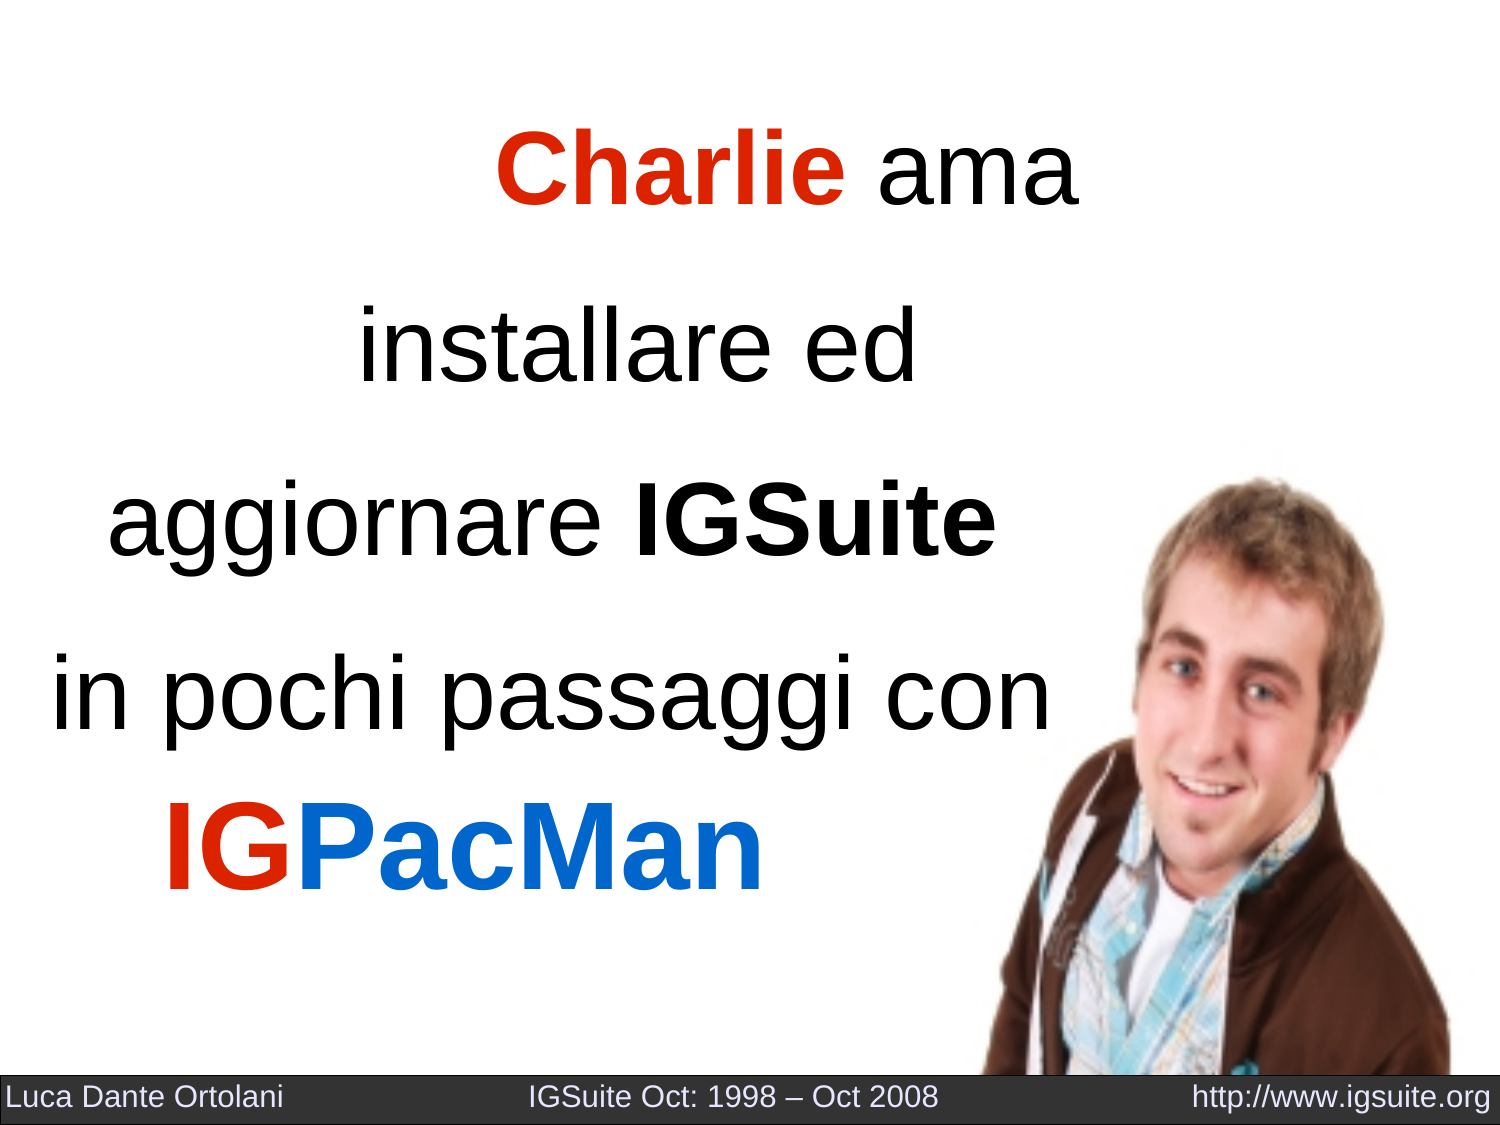

Charlie ama
 installare ed
aggiornare IGSuite
in pochi passaggi con
IGPacMan
Luca Dante Ortolani IGSuite Oct: 1998 – Oct 2008 http://www.igsuite.org